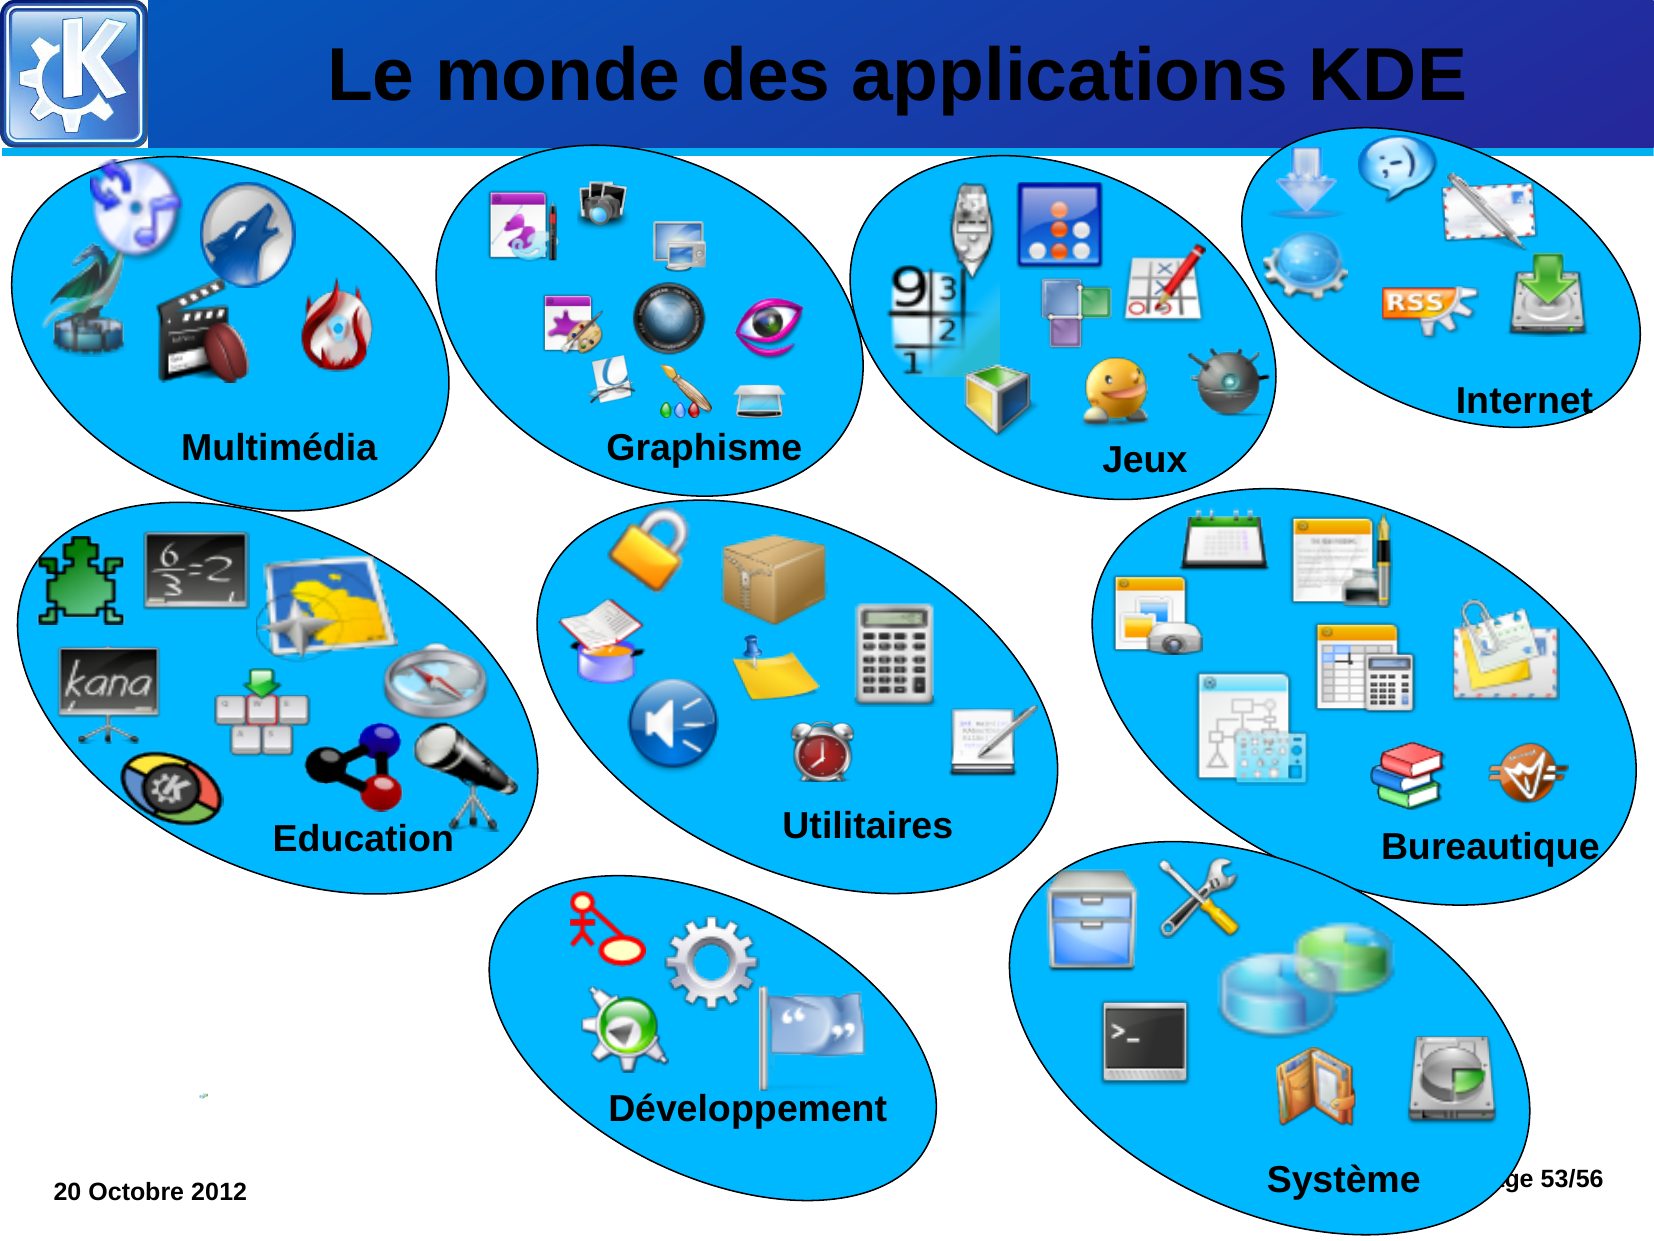

Le monde des applications KDE
Internet
Graphisme
Multimédia
Jeux
Bureautique
Utilitaires
Education
Développement
Système